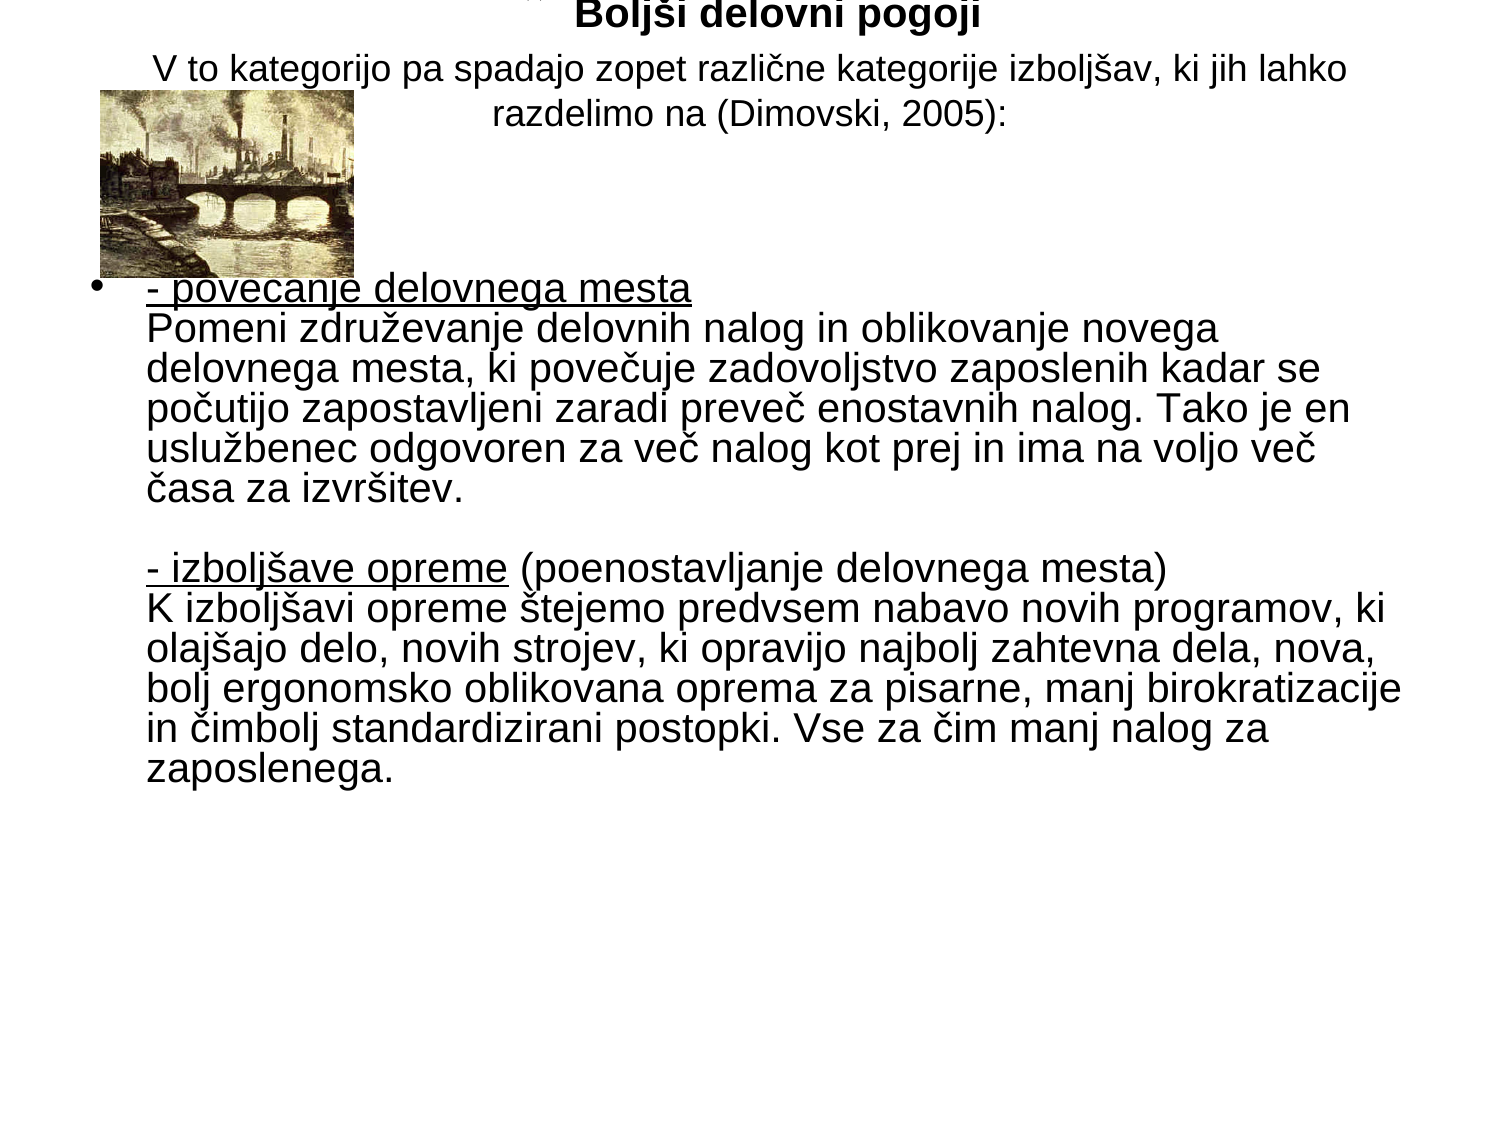

# * Boljši delovni pogoji V to kategorijo pa spadajo zopet različne kategorije izboljšav, ki jih lahko razdelimo na (Dimovski, 2005):
- povečanje delovnega mesta
Pomeni združevanje delovnih nalog in oblikovanje novega delovnega mesta, ki povečuje zadovoljstvo zaposlenih kadar se počutijo zapostavljeni zaradi preveč enostavnih nalog. Tako je en uslužbenec odgovoren za več nalog kot prej in ima na voljo več časa za izvršitev.
- izboljšave opreme (poenostavljanje delovnega mesta)
K izboljšavi opreme štejemo predvsem nabavo novih programov, ki olajšajo delo, novih strojev, ki opravijo najbolj zahtevna dela, nova, bolj ergonomsko oblikovana oprema za pisarne, manj birokratizacije in čimbolj standardizirani postopki. Vse za čim manj nalog za zaposlenega.